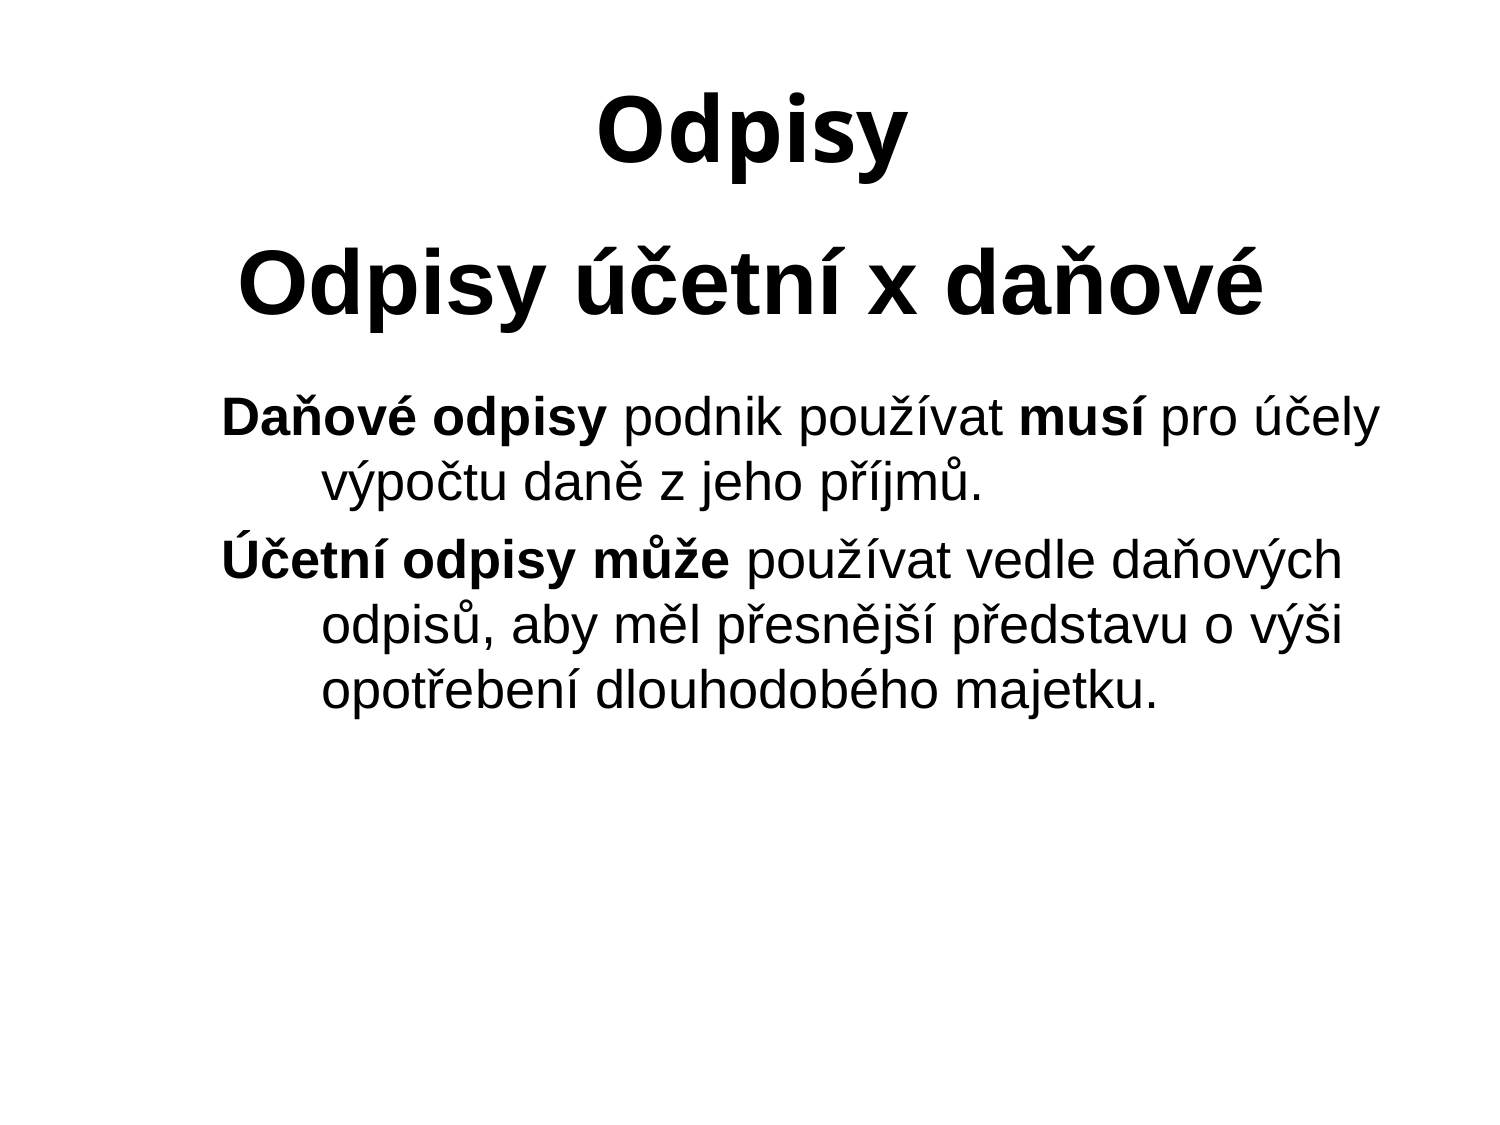

Odpisy
# Odpisy účetní x daňové
Daňové odpisy podnik používat musí pro účely výpočtu daně z jeho příjmů.
Účetní odpisy může používat vedle daňových odpisů, aby měl přesnější představu o výši opotřebení dlouhodobého majetku.